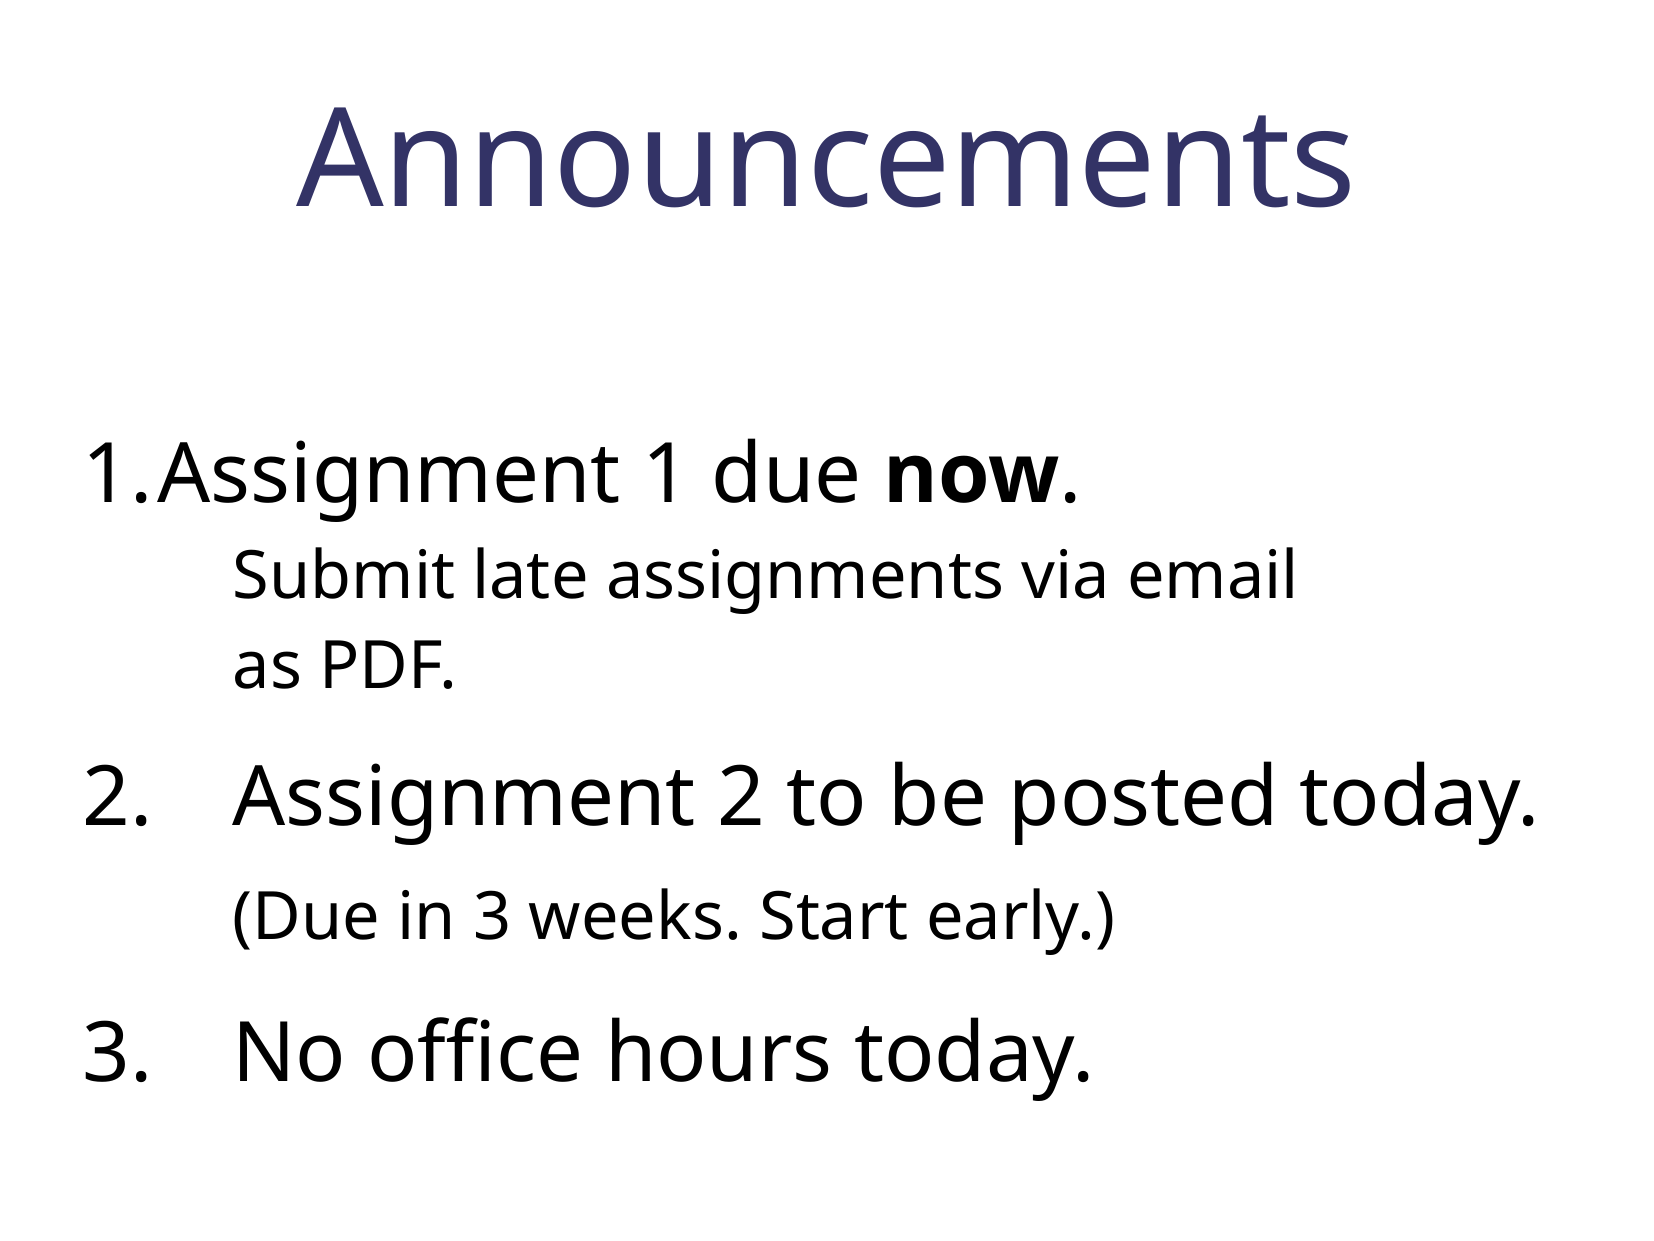

# Announcements
1.	Assignment 1 due now.
		Submit late assignments via email
		as PDF.
2. 	Assignment 2 to be posted today.
		(Due in 3 weeks. Start early.)
3. 	No office hours today.